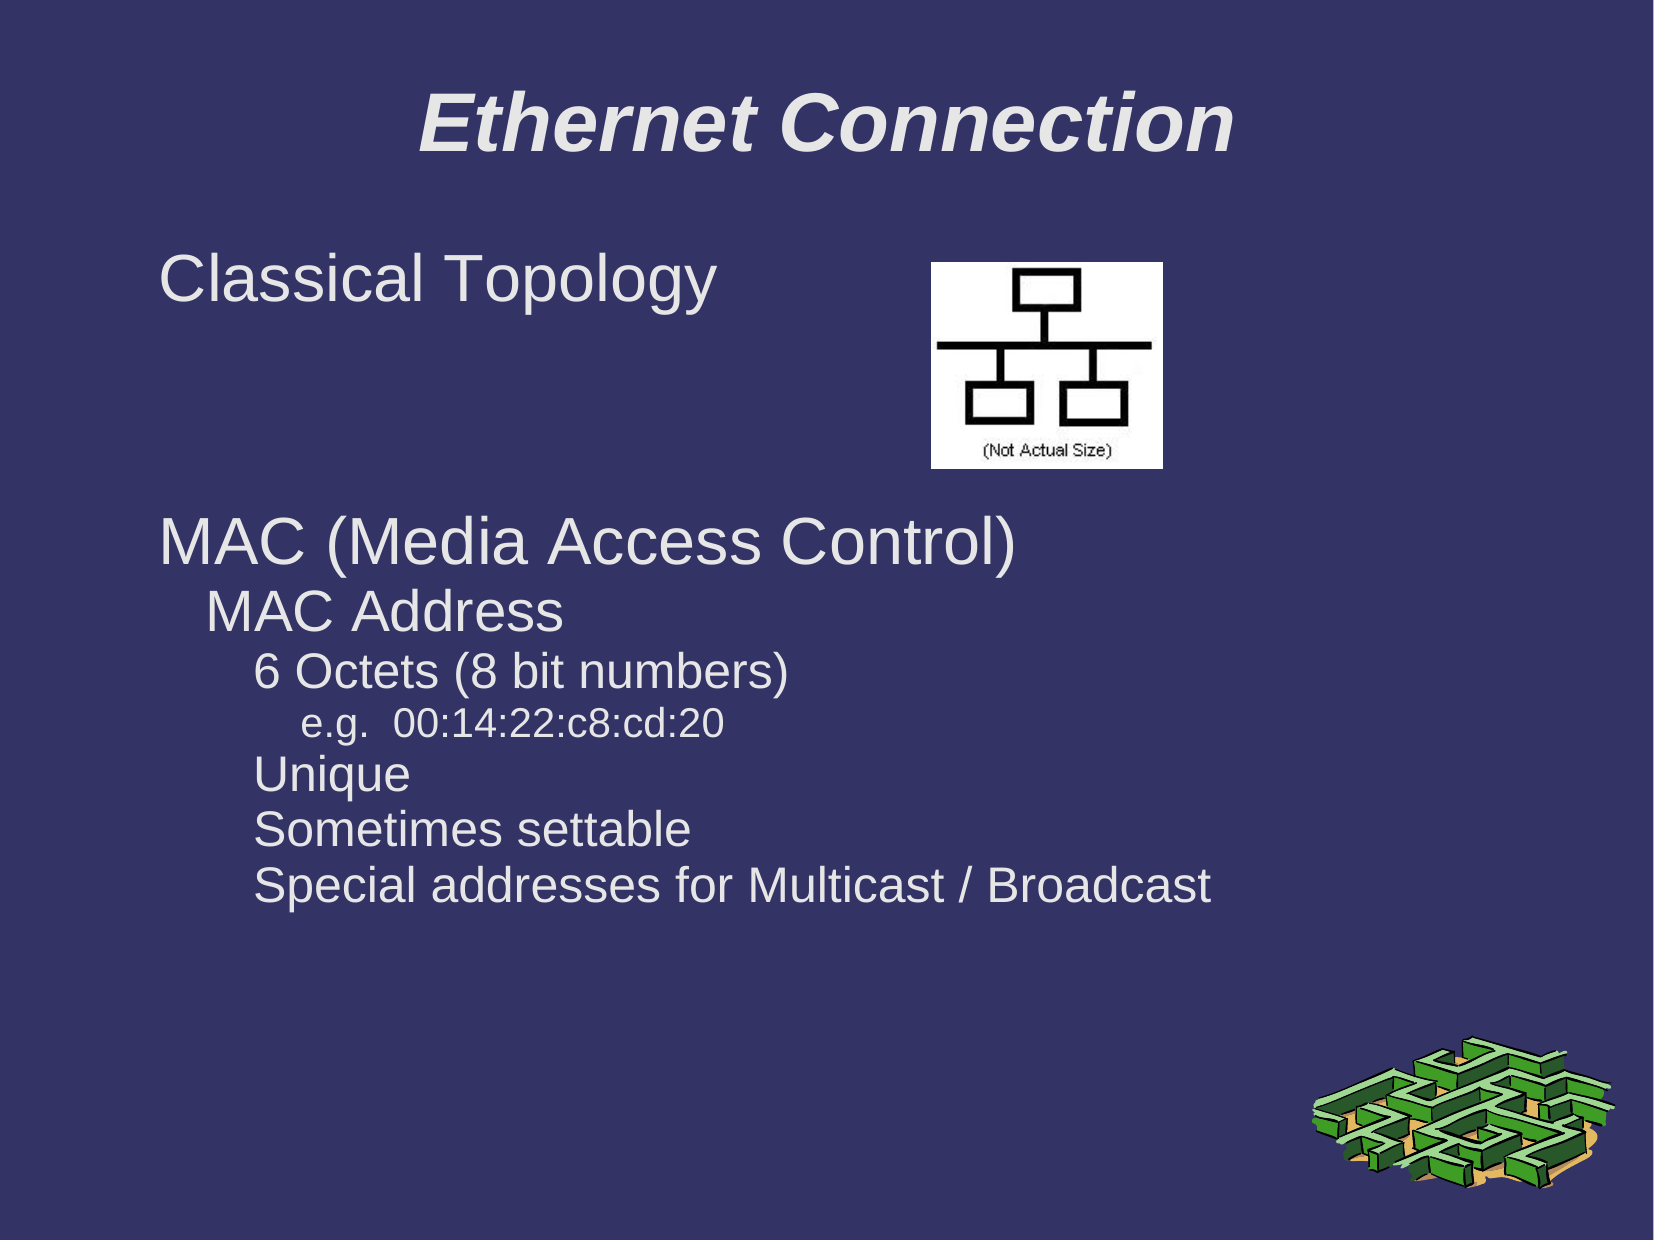

# Ethernet Connection
Classical Topology
MAC (Media Access Control)
MAC Address
6 Octets (8 bit numbers)
e.g. 00:14:22:c8:cd:20
Unique
Sometimes settable
Special addresses for Multicast / Broadcast